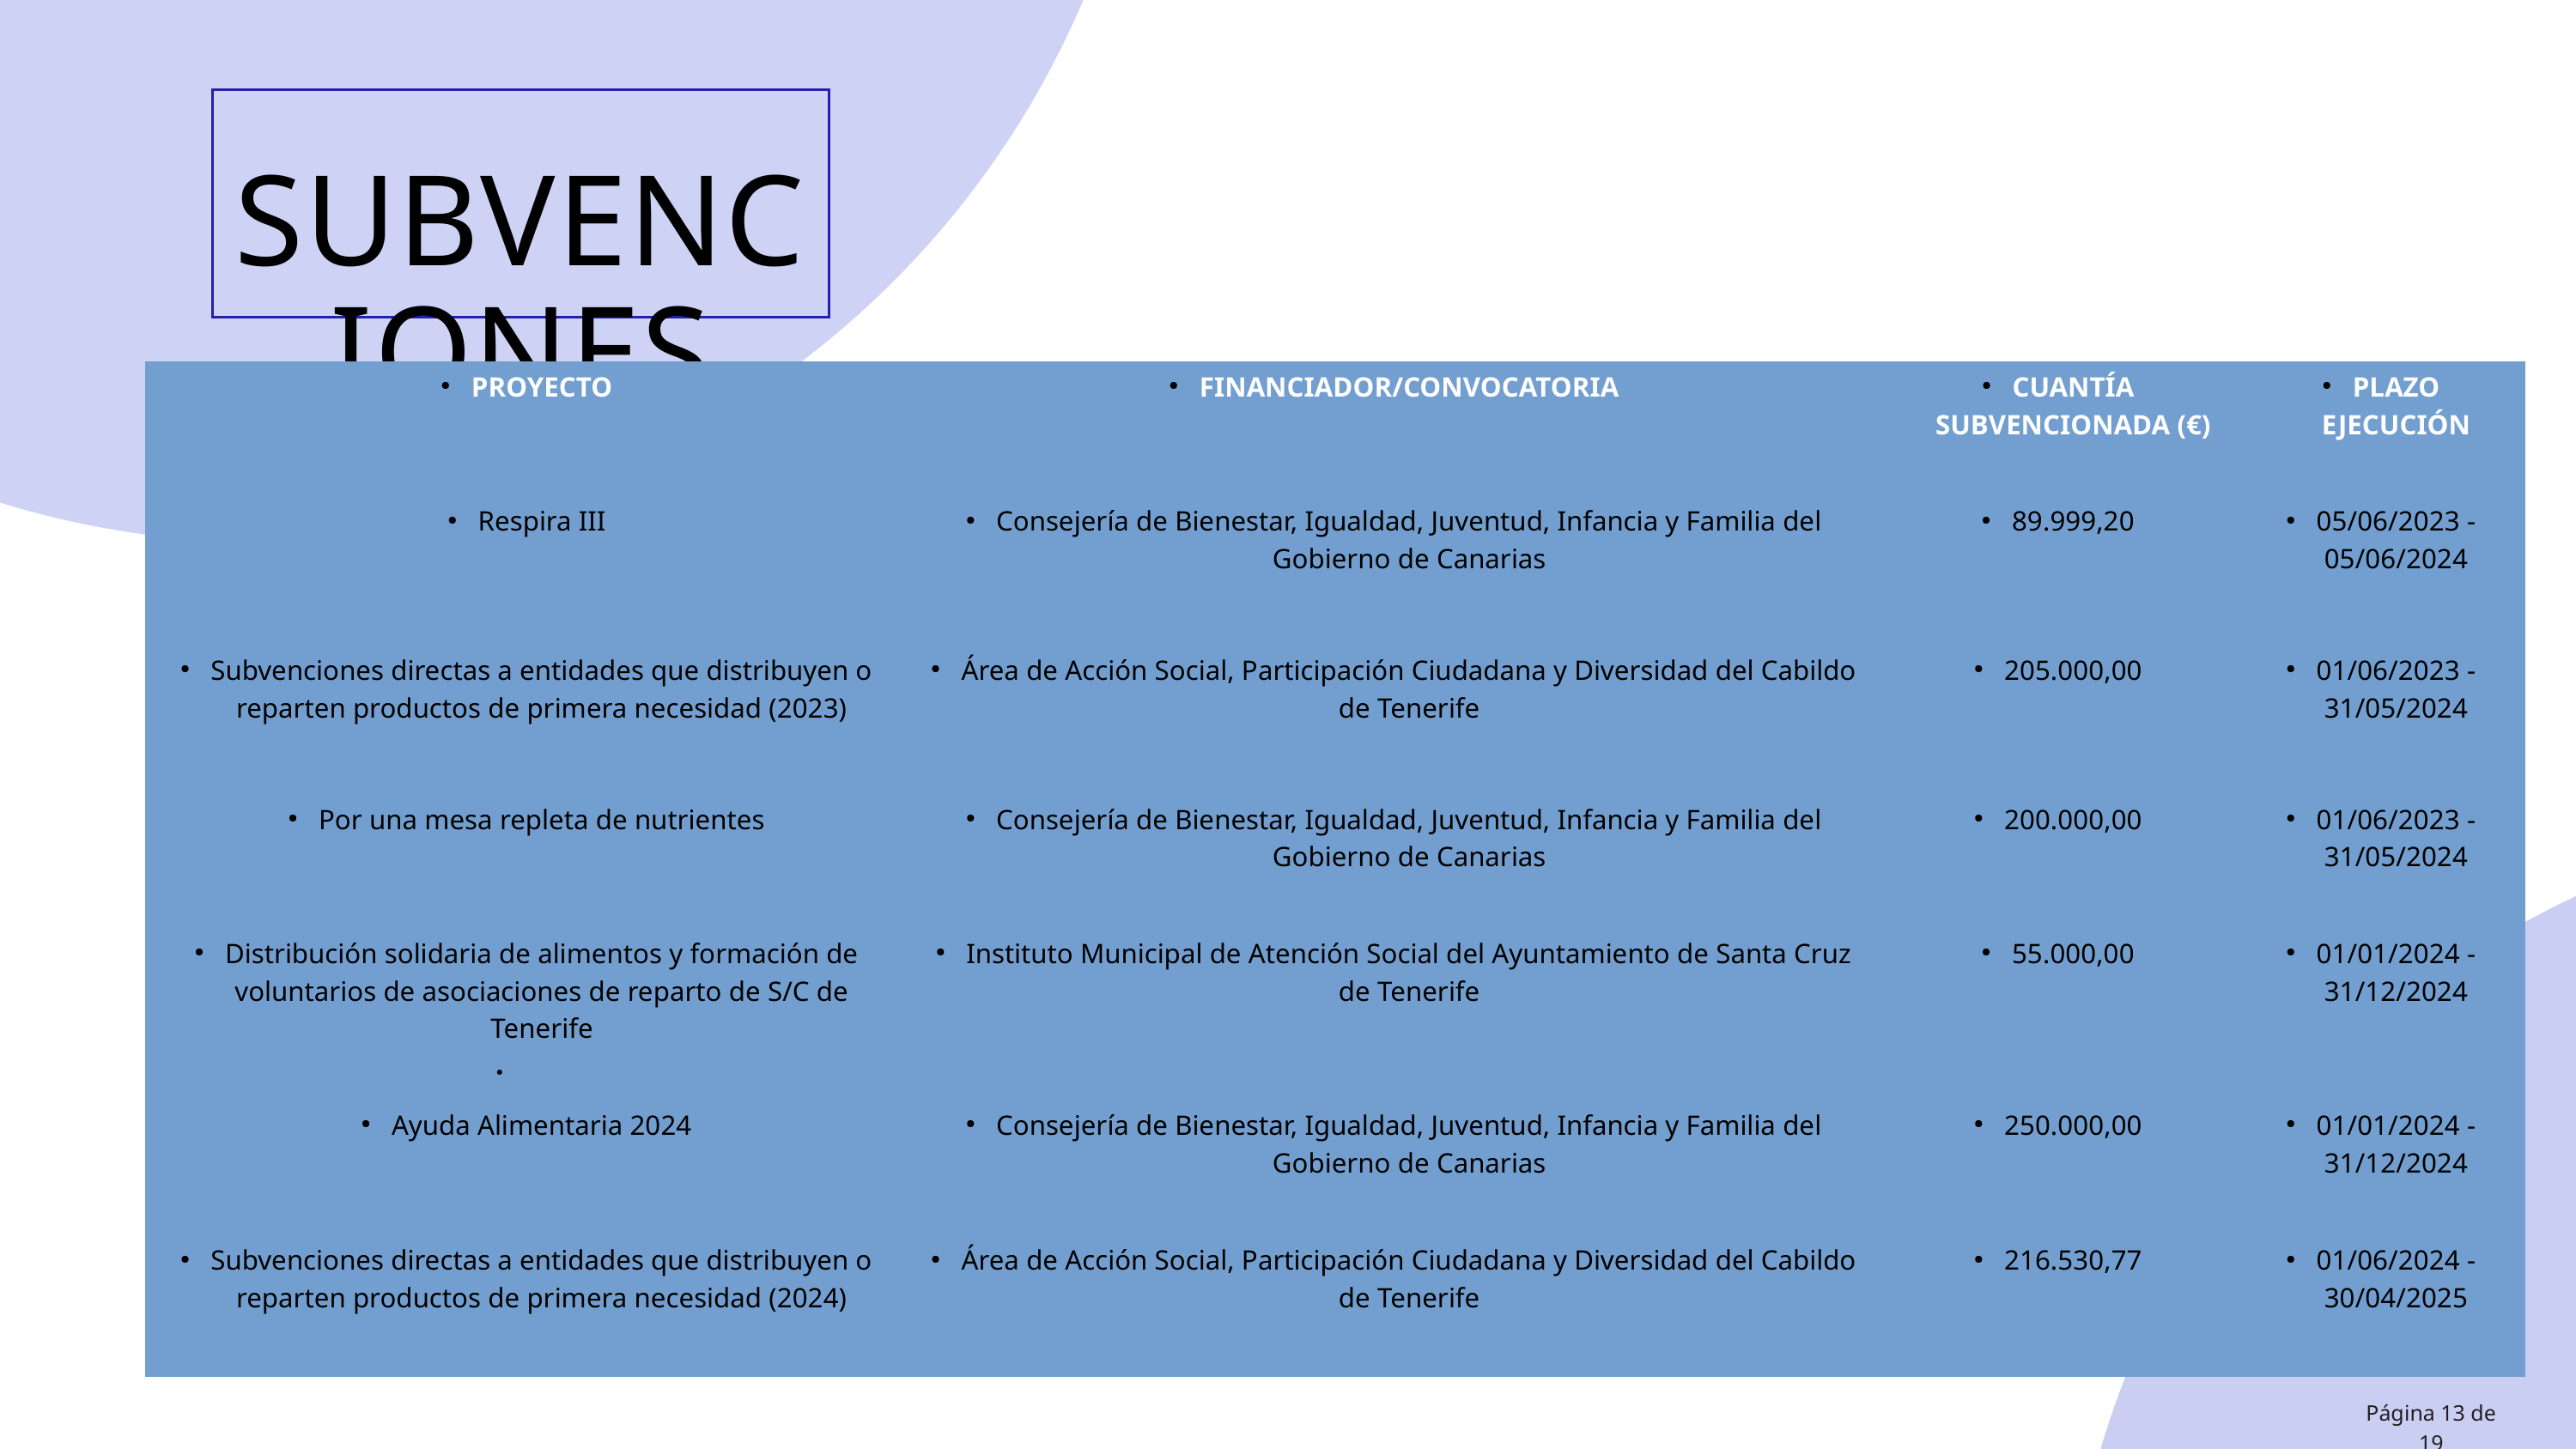

SUBVENCIONES
| PROYECTO | FINANCIADOR/CONVOCATORIA | CUANTÍA SUBVENCIONADA (€) | PLAZO EJECUCIÓN |
| --- | --- | --- | --- |
| Respira III | Consejería de Bienestar, Igualdad, Juventud, Infancia y Familia del Gobierno de Canarias | 89.999,20 | 05/06/2023 - 05/06/2024 |
| Subvenciones directas a entidades que distribuyen o reparten productos de primera necesidad (2023) | Área de Acción Social, Participación Ciudadana y Diversidad del Cabildo de Tenerife | 205.000,00 | 01/06/2023 - 31/05/2024 |
| Por una mesa repleta de nutrientes | Consejería de Bienestar, Igualdad, Juventud, Infancia y Familia del Gobierno de Canarias | 200.000,00 | 01/06/2023 - 31/05/2024 |
| Distribución solidaria de alimentos y formación de voluntarios de asociaciones de reparto de S/C de Tenerife | Instituto Municipal de Atención Social del Ayuntamiento de Santa Cruz de Tenerife | 55.000,00 | 01/01/2024 - 31/12/2024 |
| Ayuda Alimentaria 2024 | Consejería de Bienestar, Igualdad, Juventud, Infancia y Familia del Gobierno de Canarias | 250.000,00 | 01/01/2024 - 31/12/2024 |
| Subvenciones directas a entidades que distribuyen o reparten productos de primera necesidad (2024) | Área de Acción Social, Participación Ciudadana y Diversidad del Cabildo de Tenerife | 216.530,77 | 01/06/2024 - 30/04/2025 |
Página 13 de 19